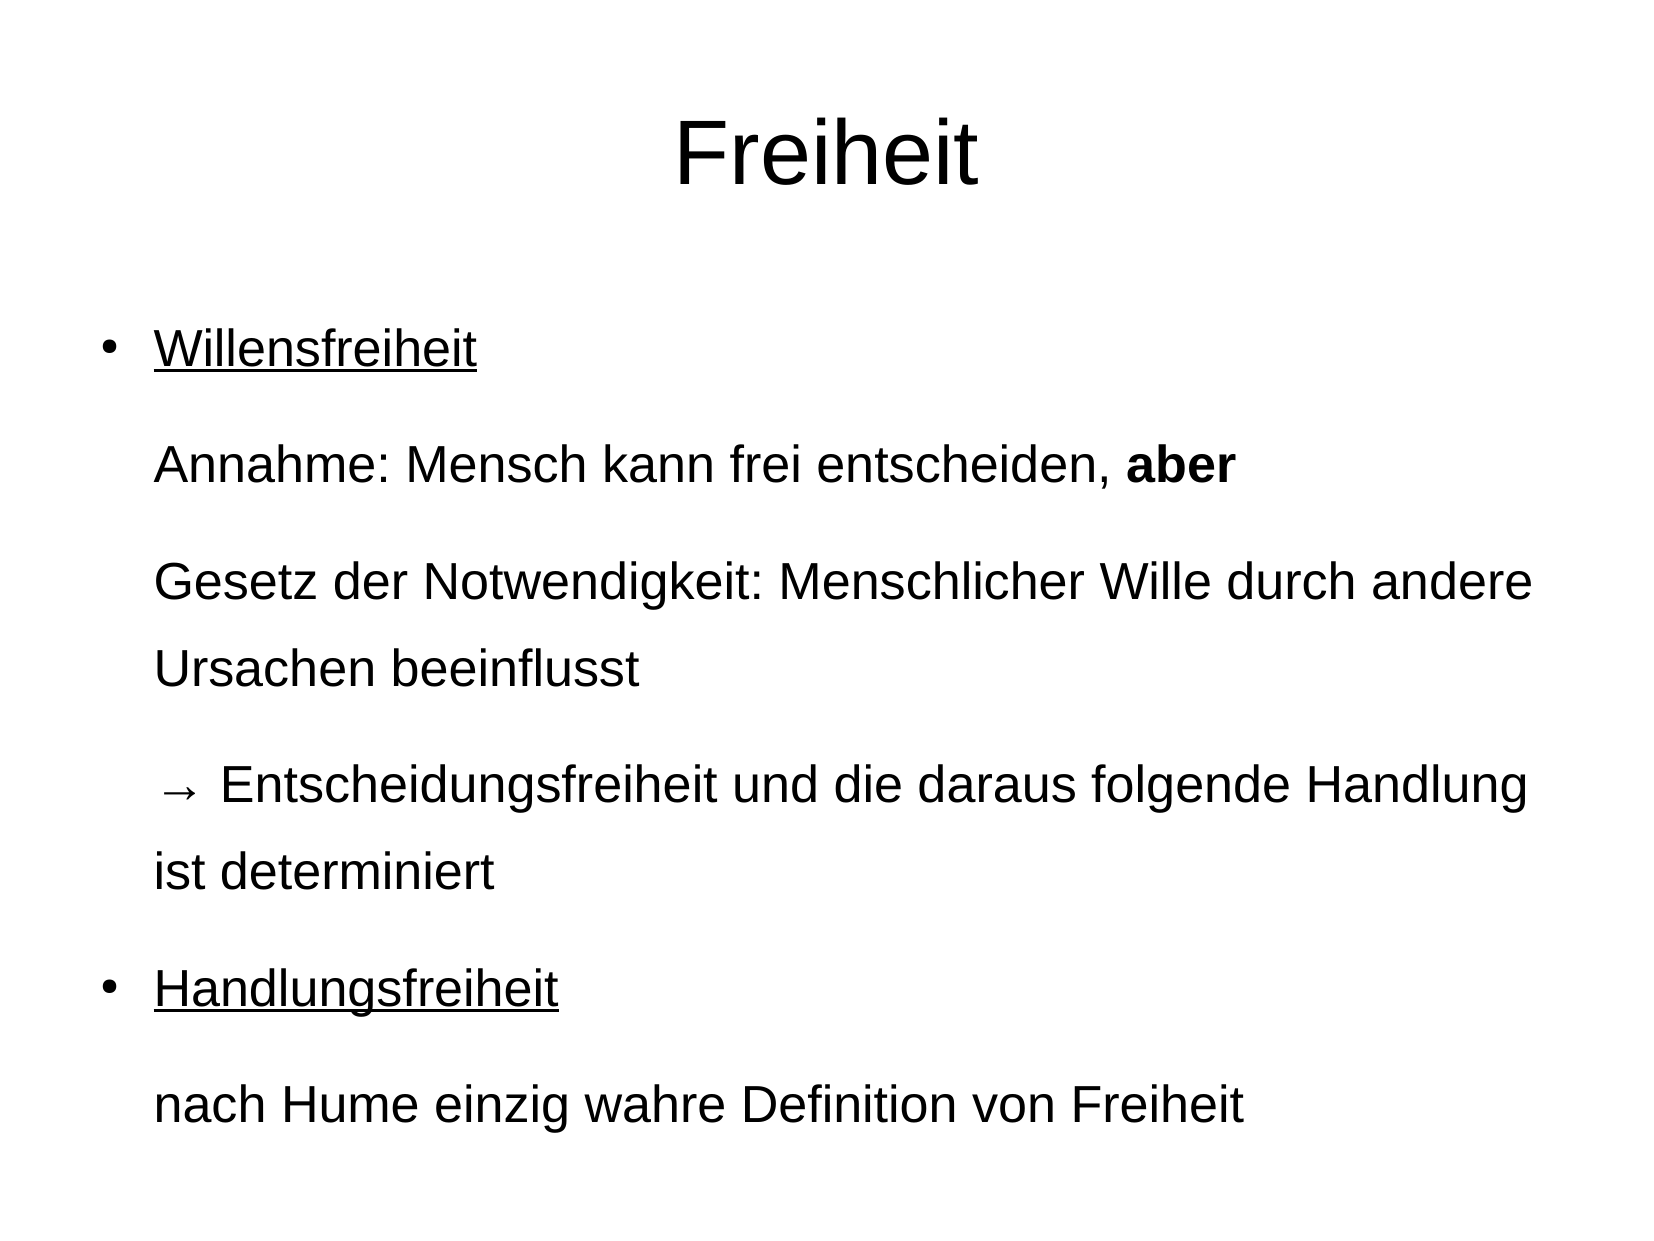

# Freiheit
Willensfreiheit
Annahme: Mensch kann frei entscheiden, aber
Gesetz der Notwendigkeit: Menschlicher Wille durch andere Ursachen beeinflusst
→ Entscheidungsfreiheit und die daraus folgende Handlung ist determiniert
Handlungsfreiheit
nach Hume einzig wahre Definition von Freiheit